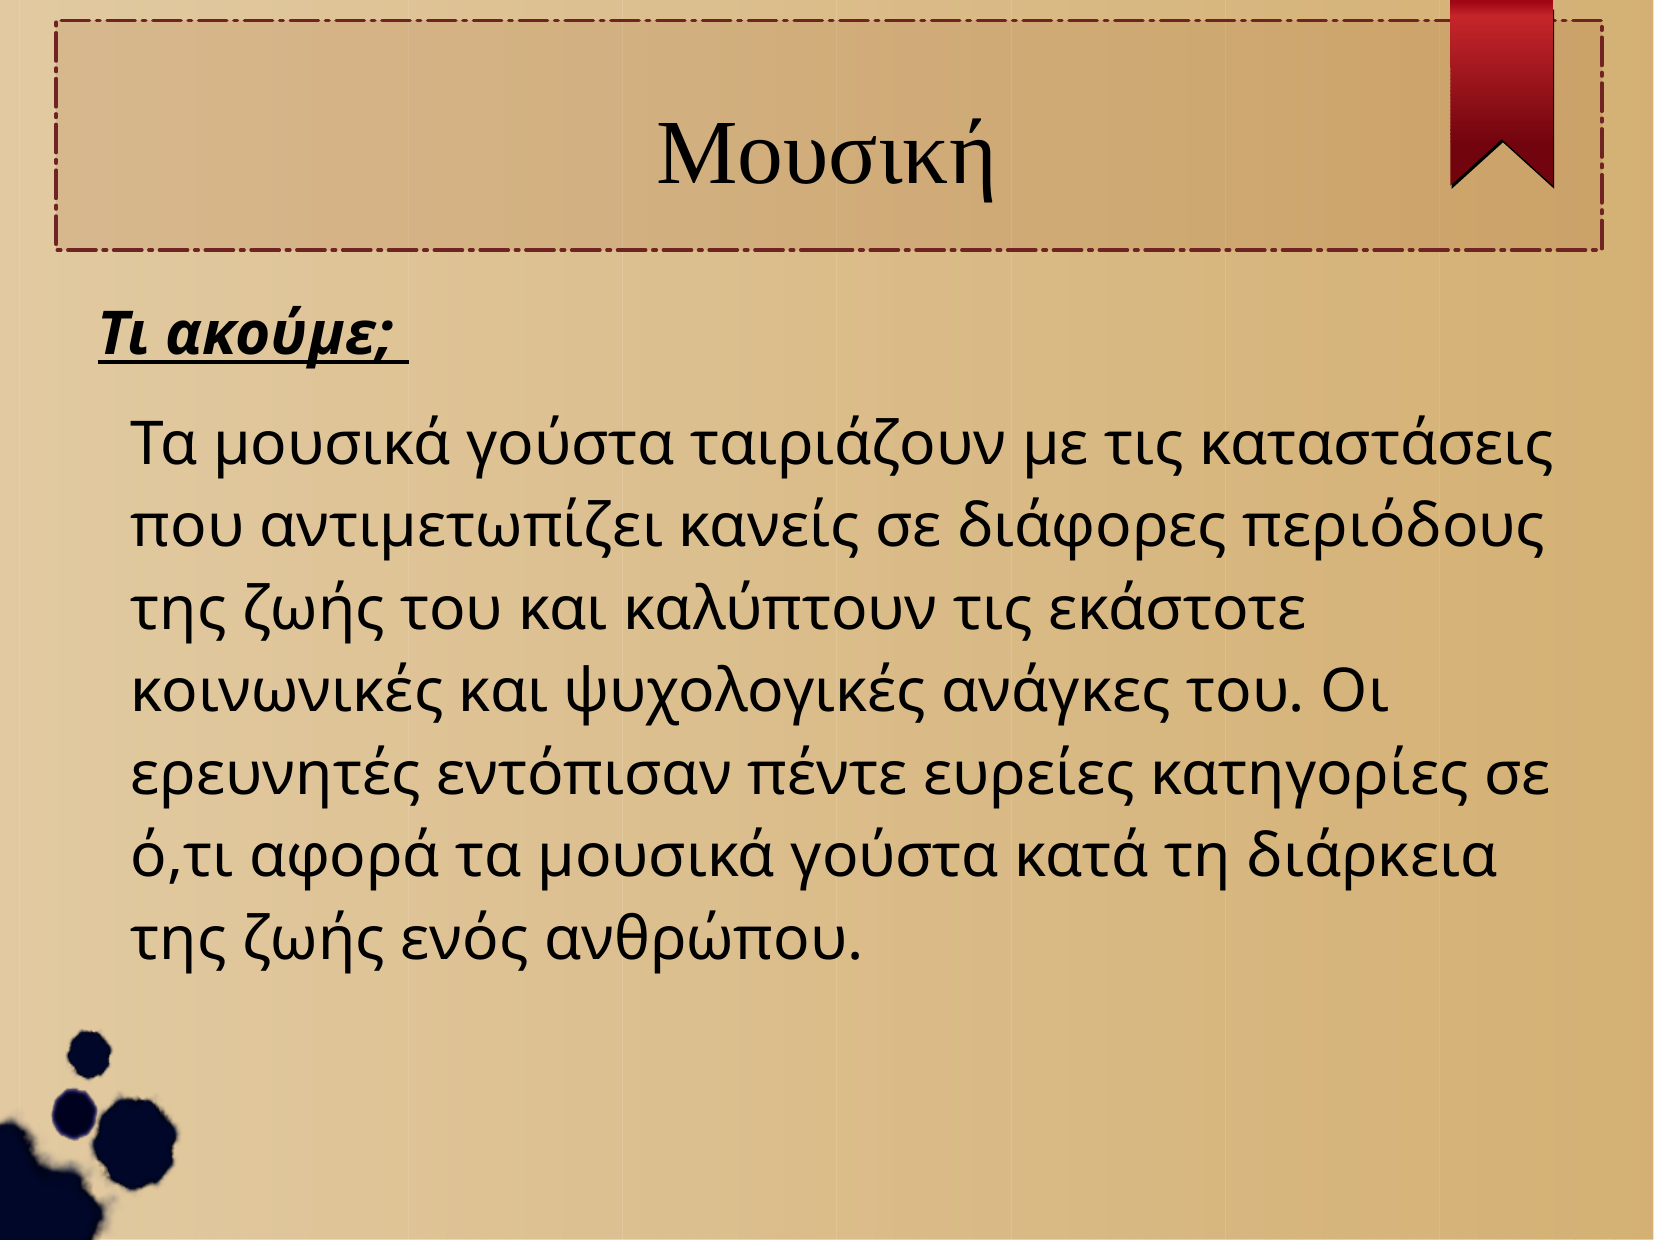

# Μουσική
 Τι ακούμε;
Τα μουσικά γούστα ταιριάζουν με τις καταστάσεις που αντιμετωπίζει κανείς σε διάφορες περιόδους της ζωής του και καλύπτουν τις εκάστοτε κοινωνικές και ψυχολογικές ανάγκες του. Οι ερευνητές εντόπισαν πέντε ευρείες κατηγορίες σε ό,τι αφορά τα μουσικά γούστα κατά τη διάρκεια της ζωής ενός ανθρώπου.